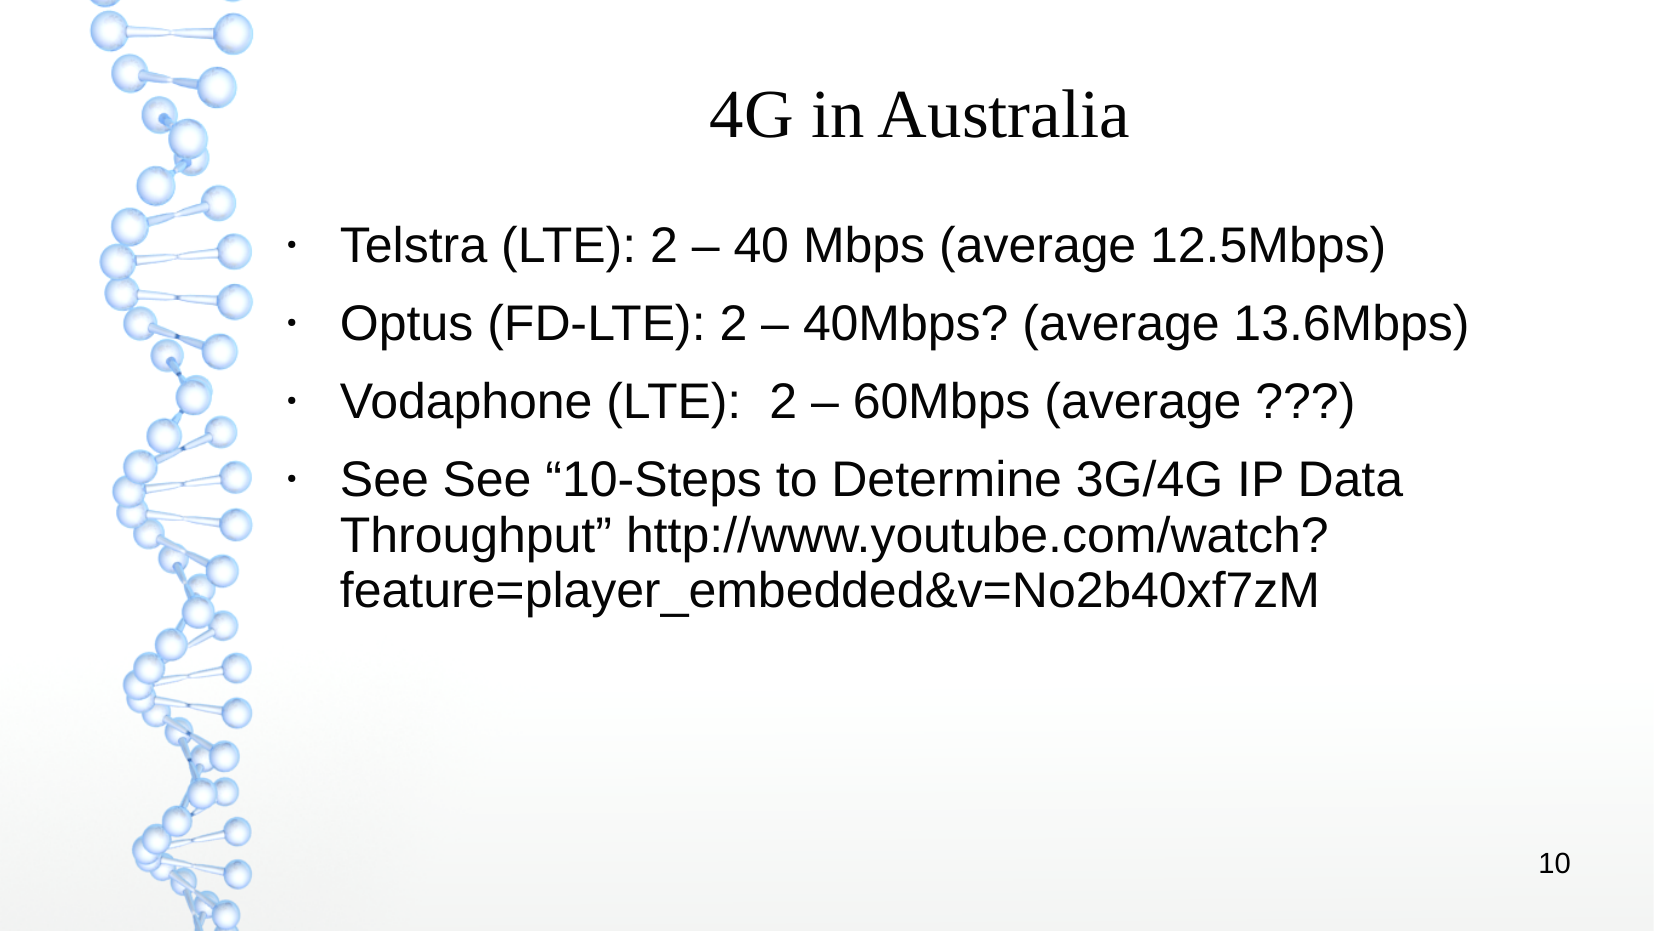

# 4G in Australia
Telstra (LTE): 2 – 40 Mbps (average 12.5Mbps)
Optus (FD-LTE): 2 – 40Mbps? (average 13.6Mbps)
Vodaphone (LTE): 2 – 60Mbps (average ???)
See See “10-Steps to Determine 3G/4G IP Data Throughput” http://www.youtube.com/watch?feature=player_embedded&v=No2b40xf7zM
10